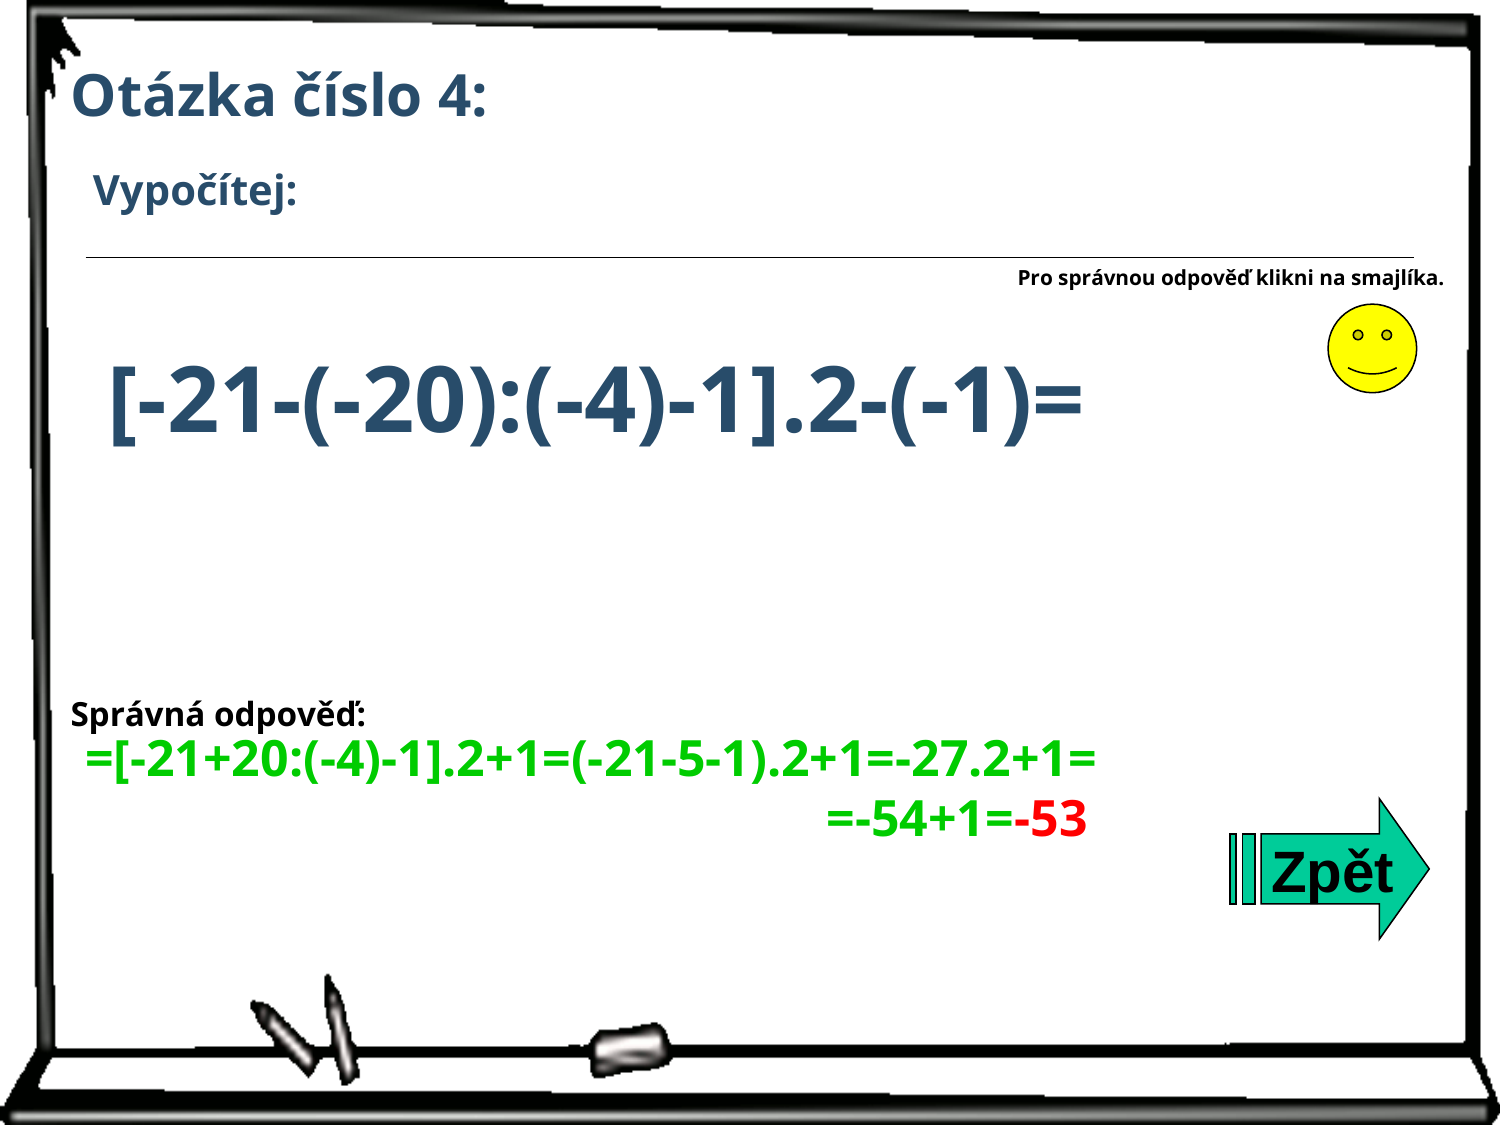

Otázka číslo 4:
Vypočítej:
Pro správnou odpověď klikni na smajlíka.
[-21-(-20):(-4)-1].2-(-1)=
Správná odpověď:
=[-21+20:(-4)-1].2+1=(-21-5-1).2+1=-27.2+1=
		 =-54+1=-53
Zpět